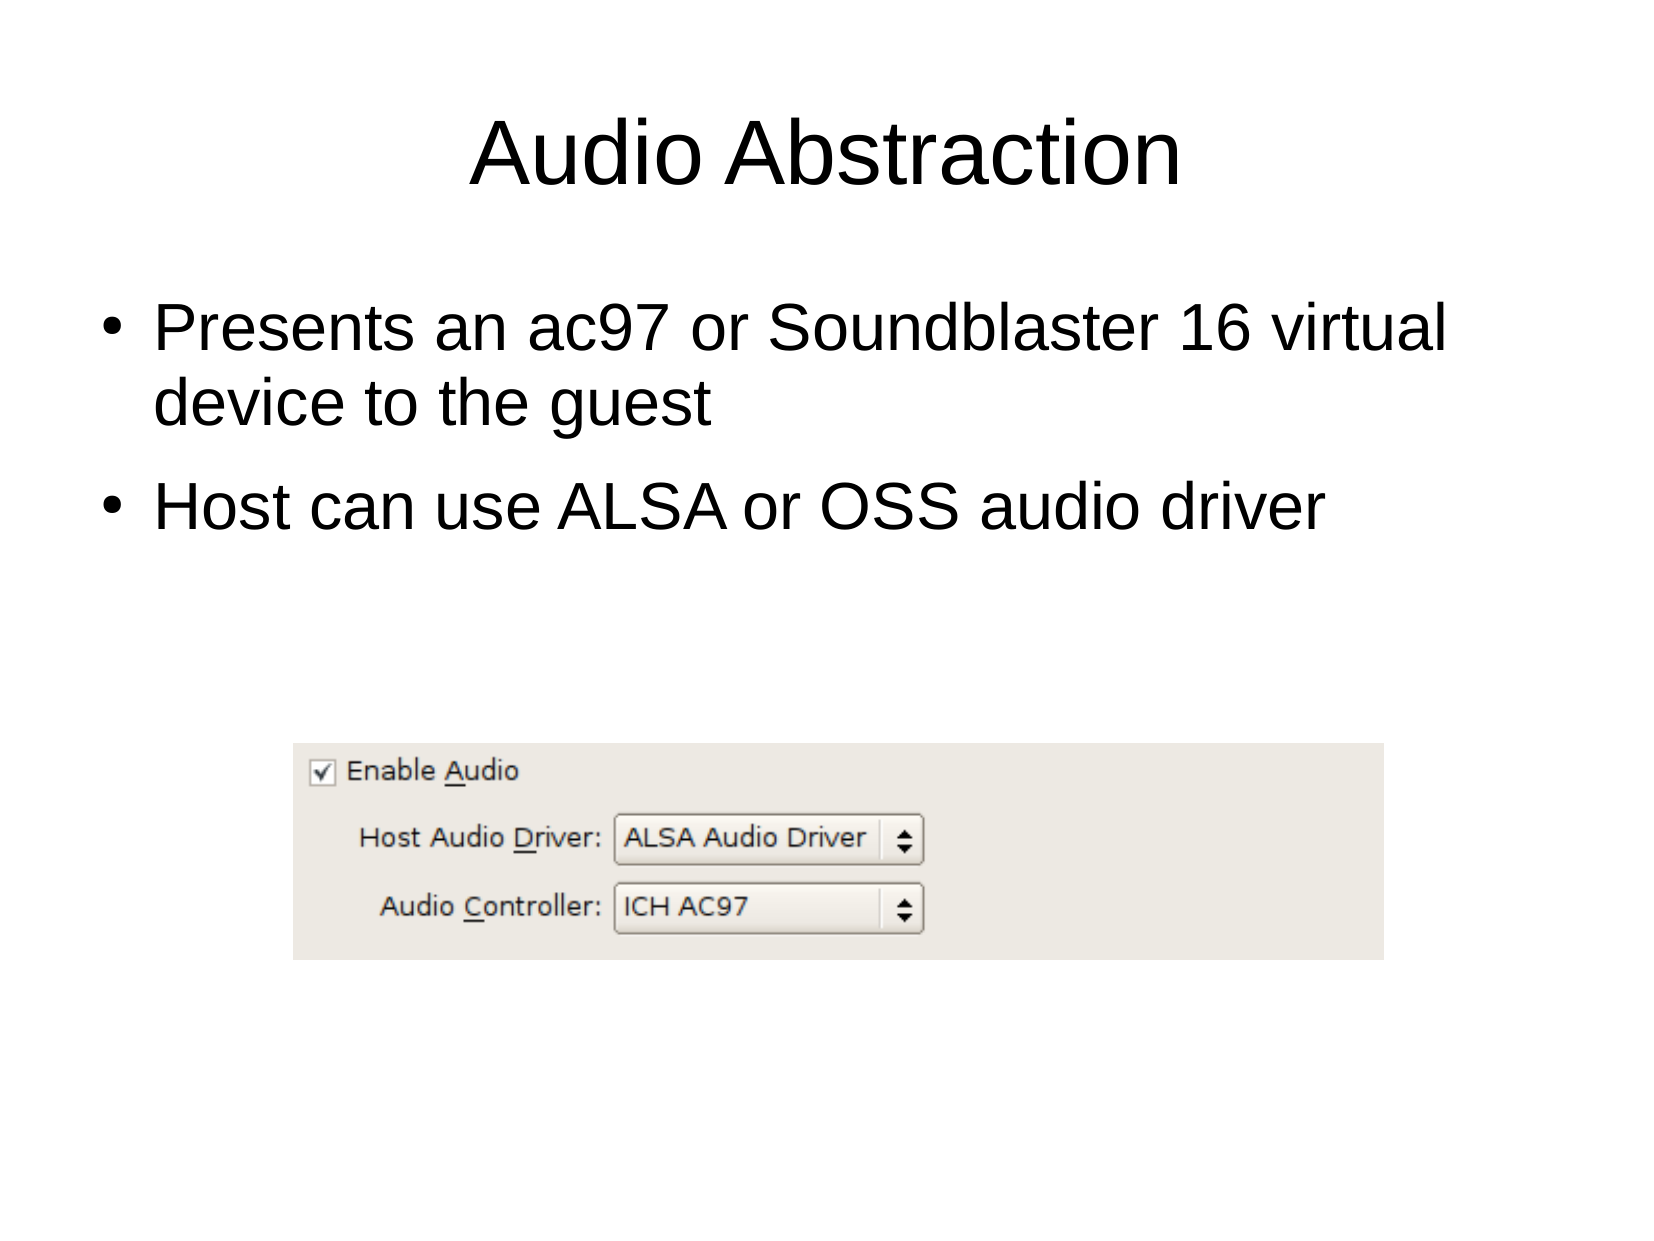

# Audio Abstraction
Presents an ac97 or Soundblaster 16 virtual device to the guest
Host can use ALSA or OSS audio driver